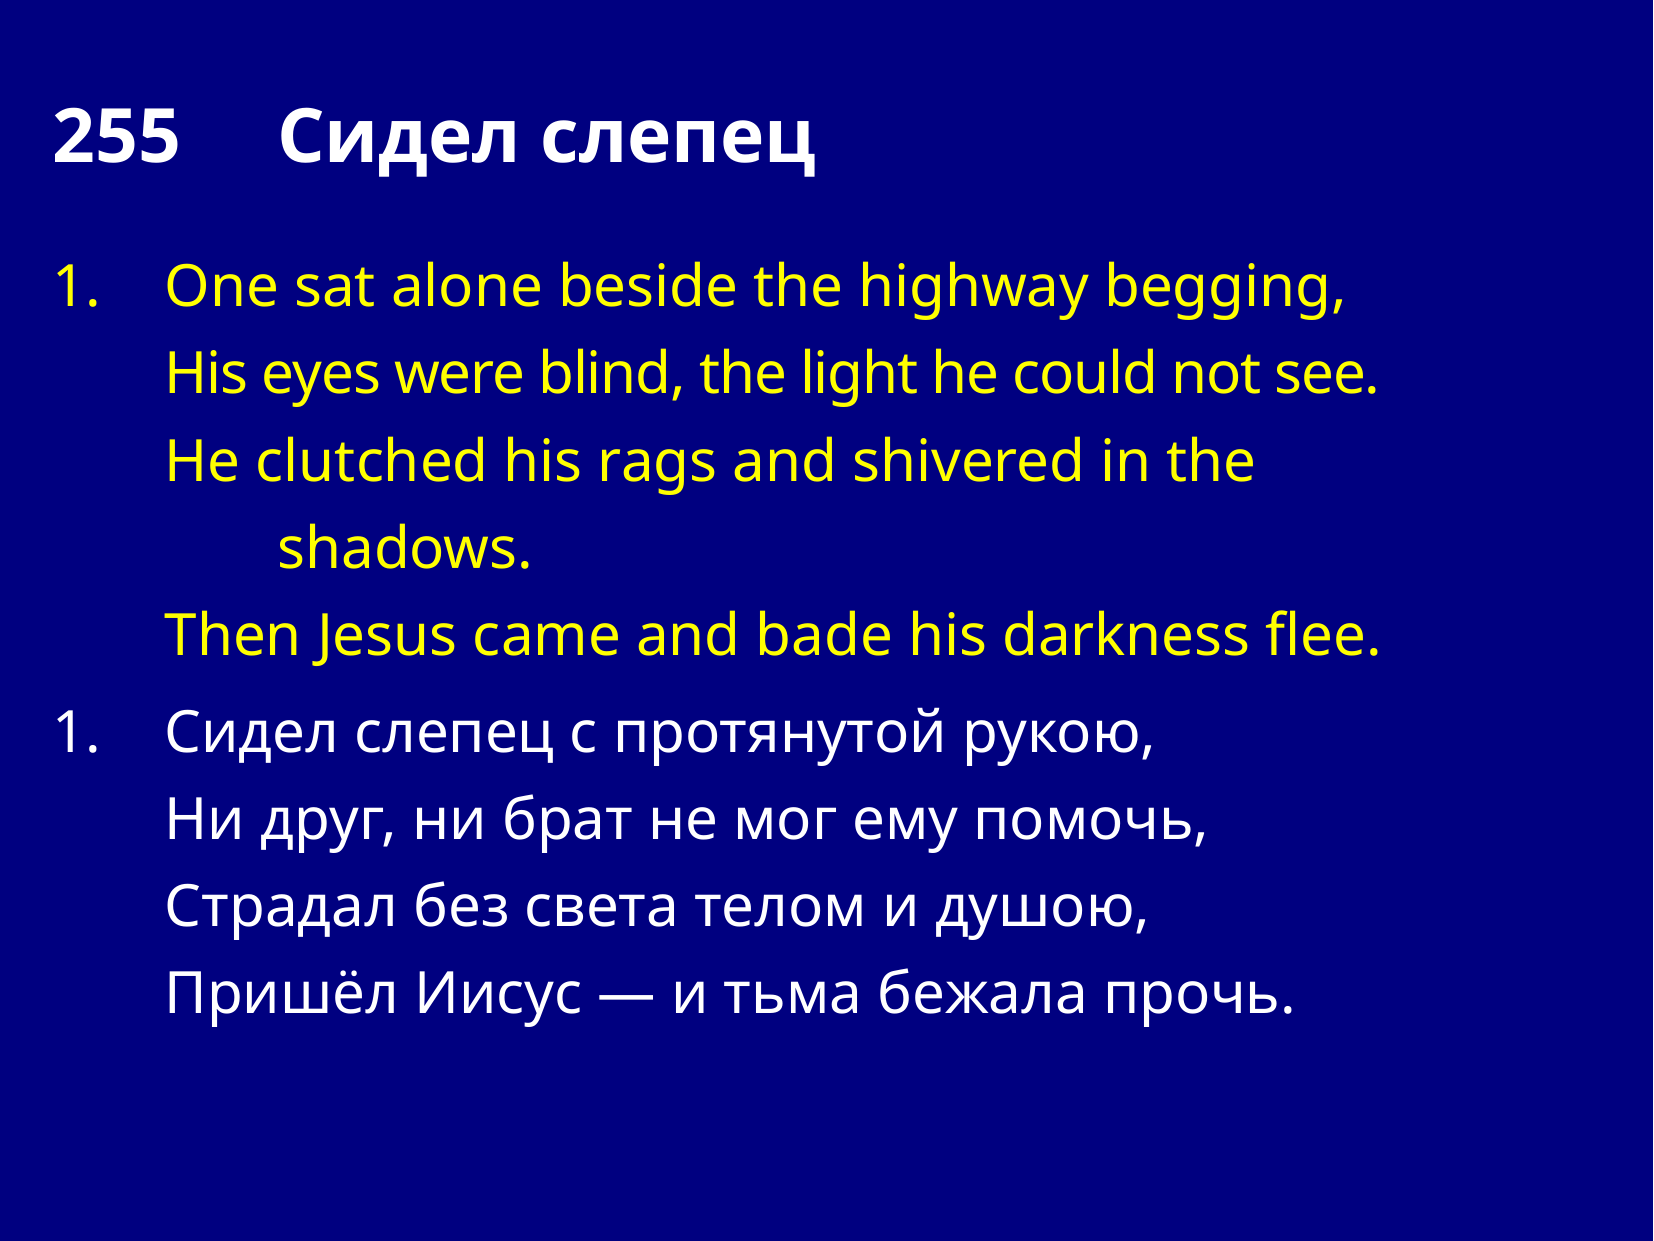

255	Сидел слепец
1.	One sat alone beside the highway begging,
	His eyes were blind, the light he could not see.
	He clutched his rags and shivered in the
		shadows.
	Then Jesus came and bade his darkness flee.
1.	Сидел слепец с протянутой рукою,
	Ни друг, ни брат не мог ему помочь,
	Страдал без света телом и душою,
	Пришёл Иисус — и тьма бежала прочь.